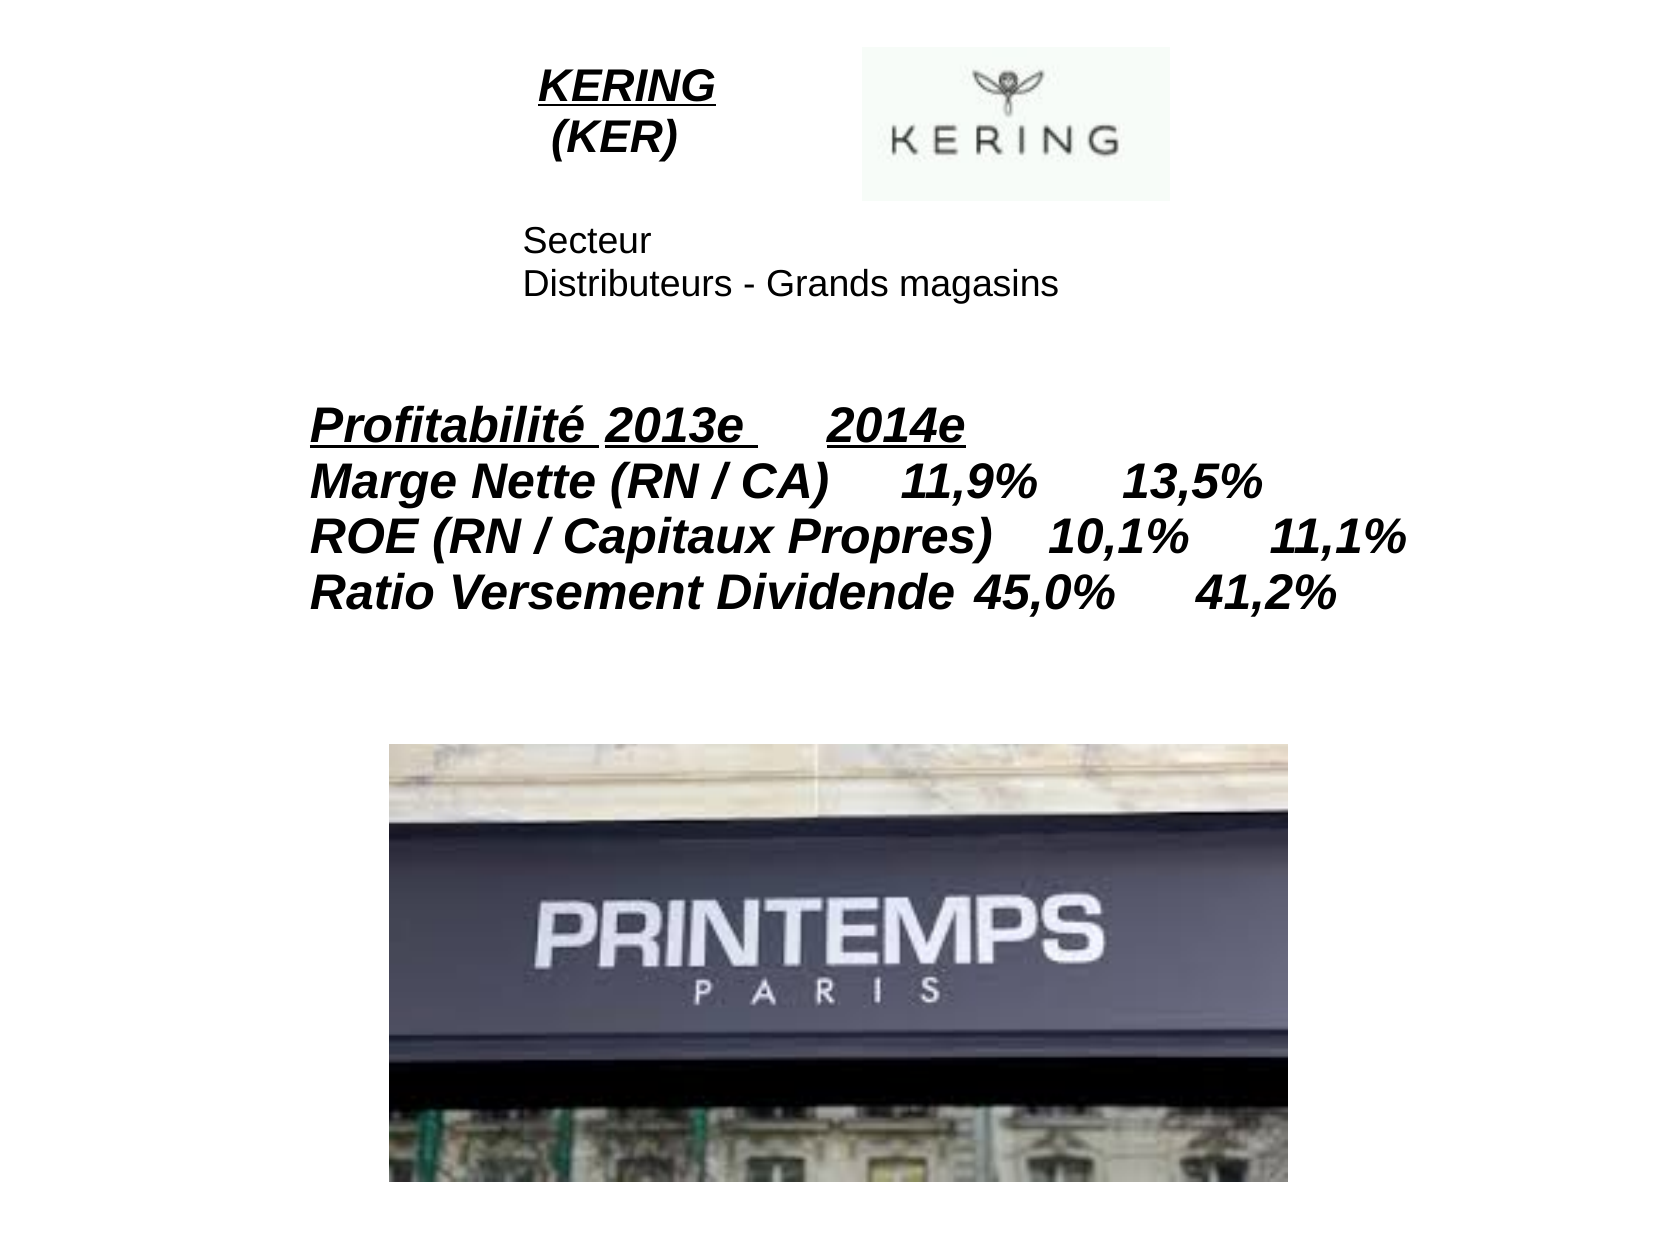

KERING
 (KER)
Secteur
Distributeurs - Grands magasins
Profitabilité 	2013e 	2014e
Marge Nette (RN / CA) 	11,9% 	13,5%
ROE (RN / Capitaux Propres) 	10,1% 	11,1%
Ratio Versement Dividende 	45,0% 	41,2%